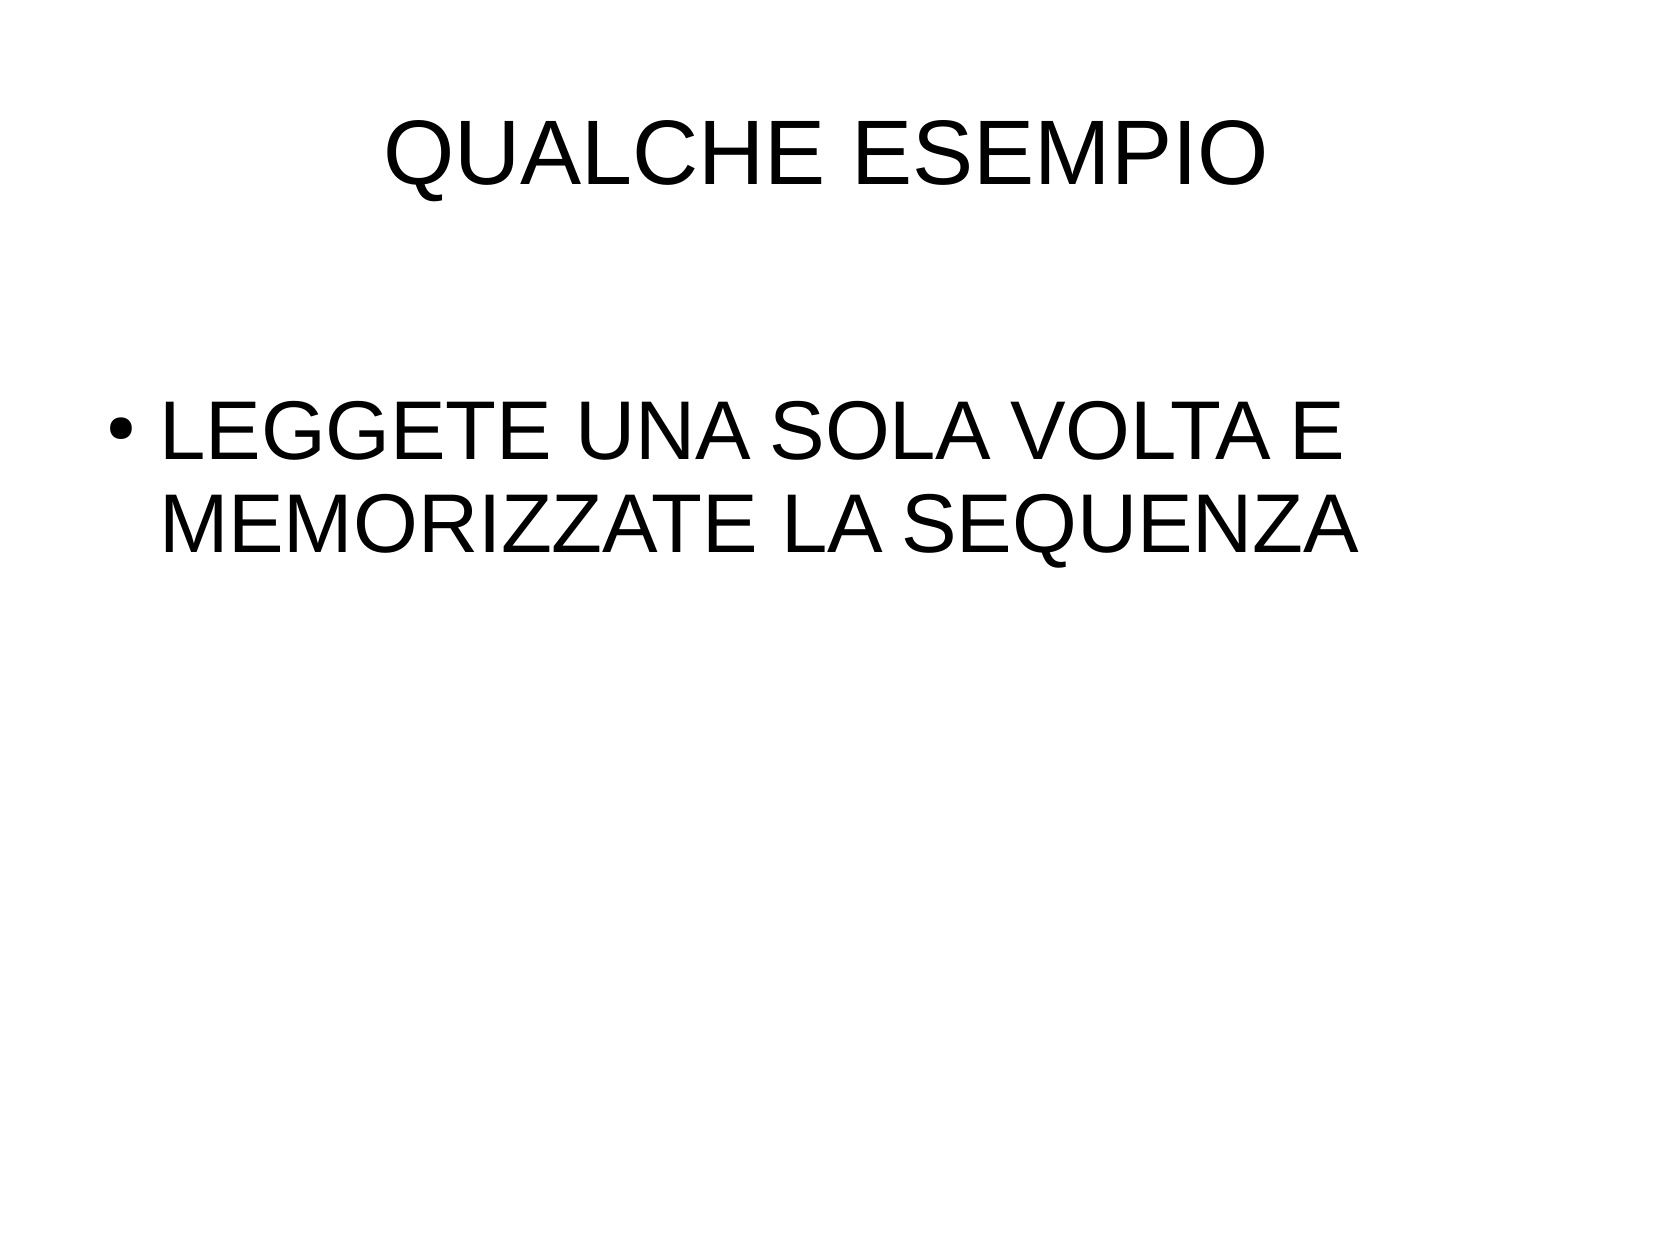

# QUALCHE ESEMPIO
LEGGETE UNA SOLA VOLTA E MEMORIZZATE LA SEQUENZA